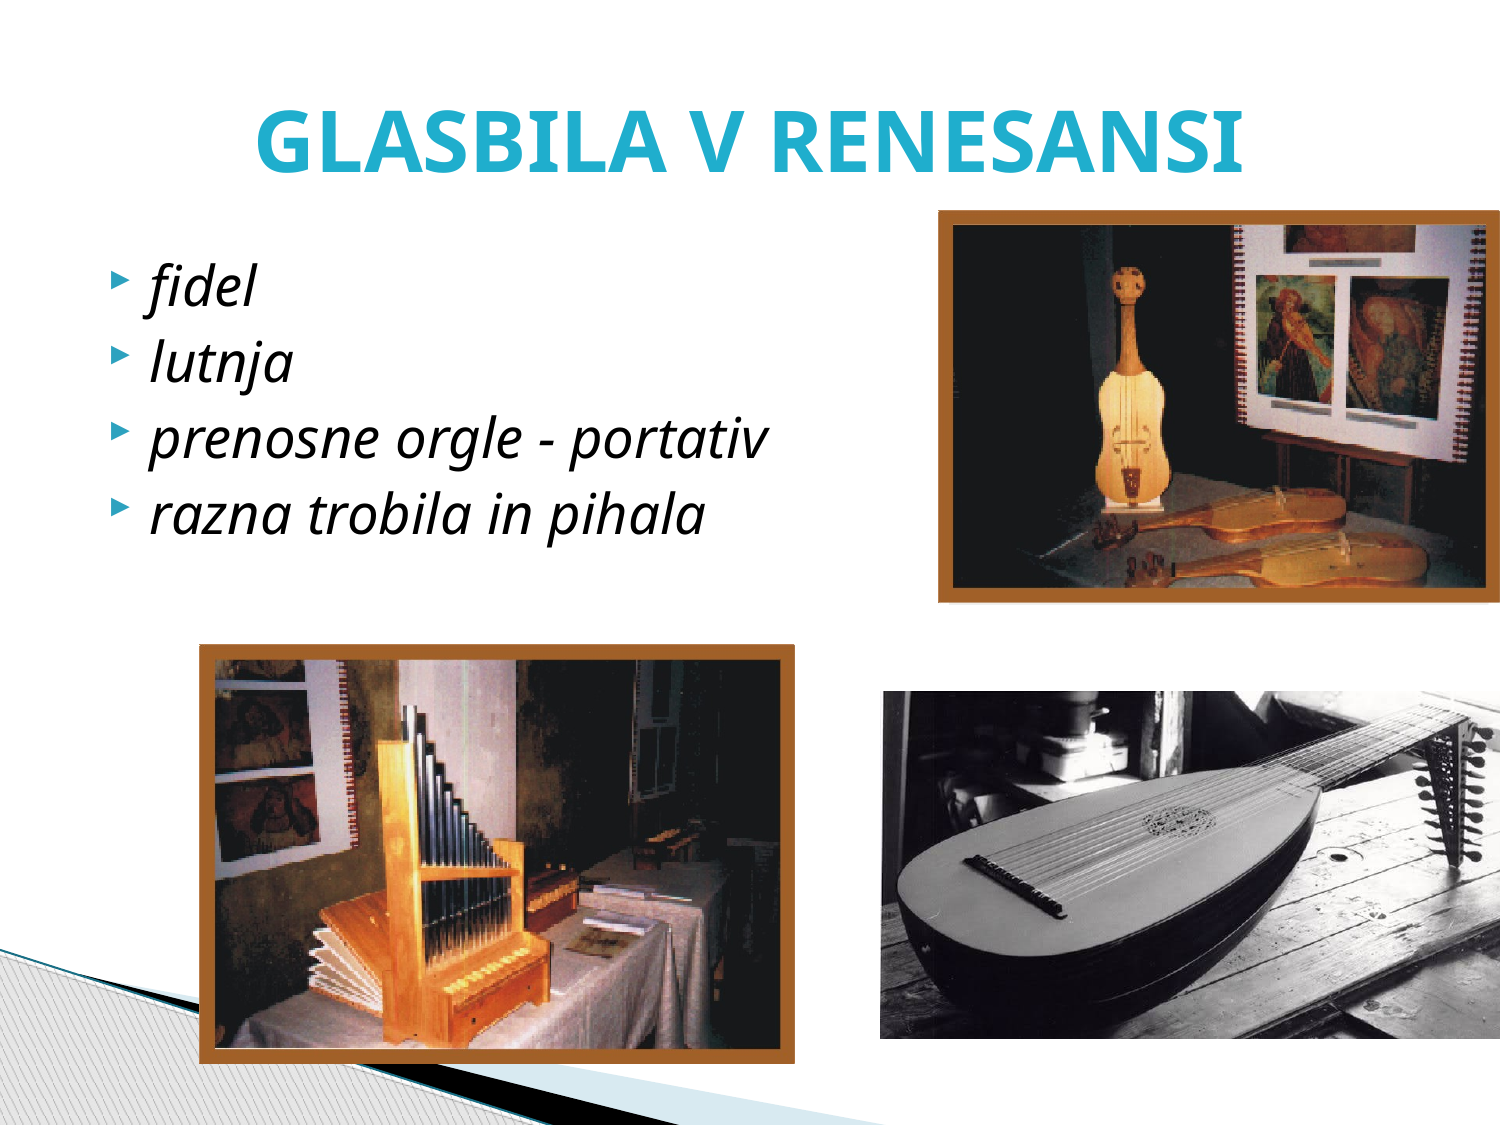

GLASBILA V RENESANSI
# fidel
lutnja
prenosne orgle - portativ
razna trobila in pihala